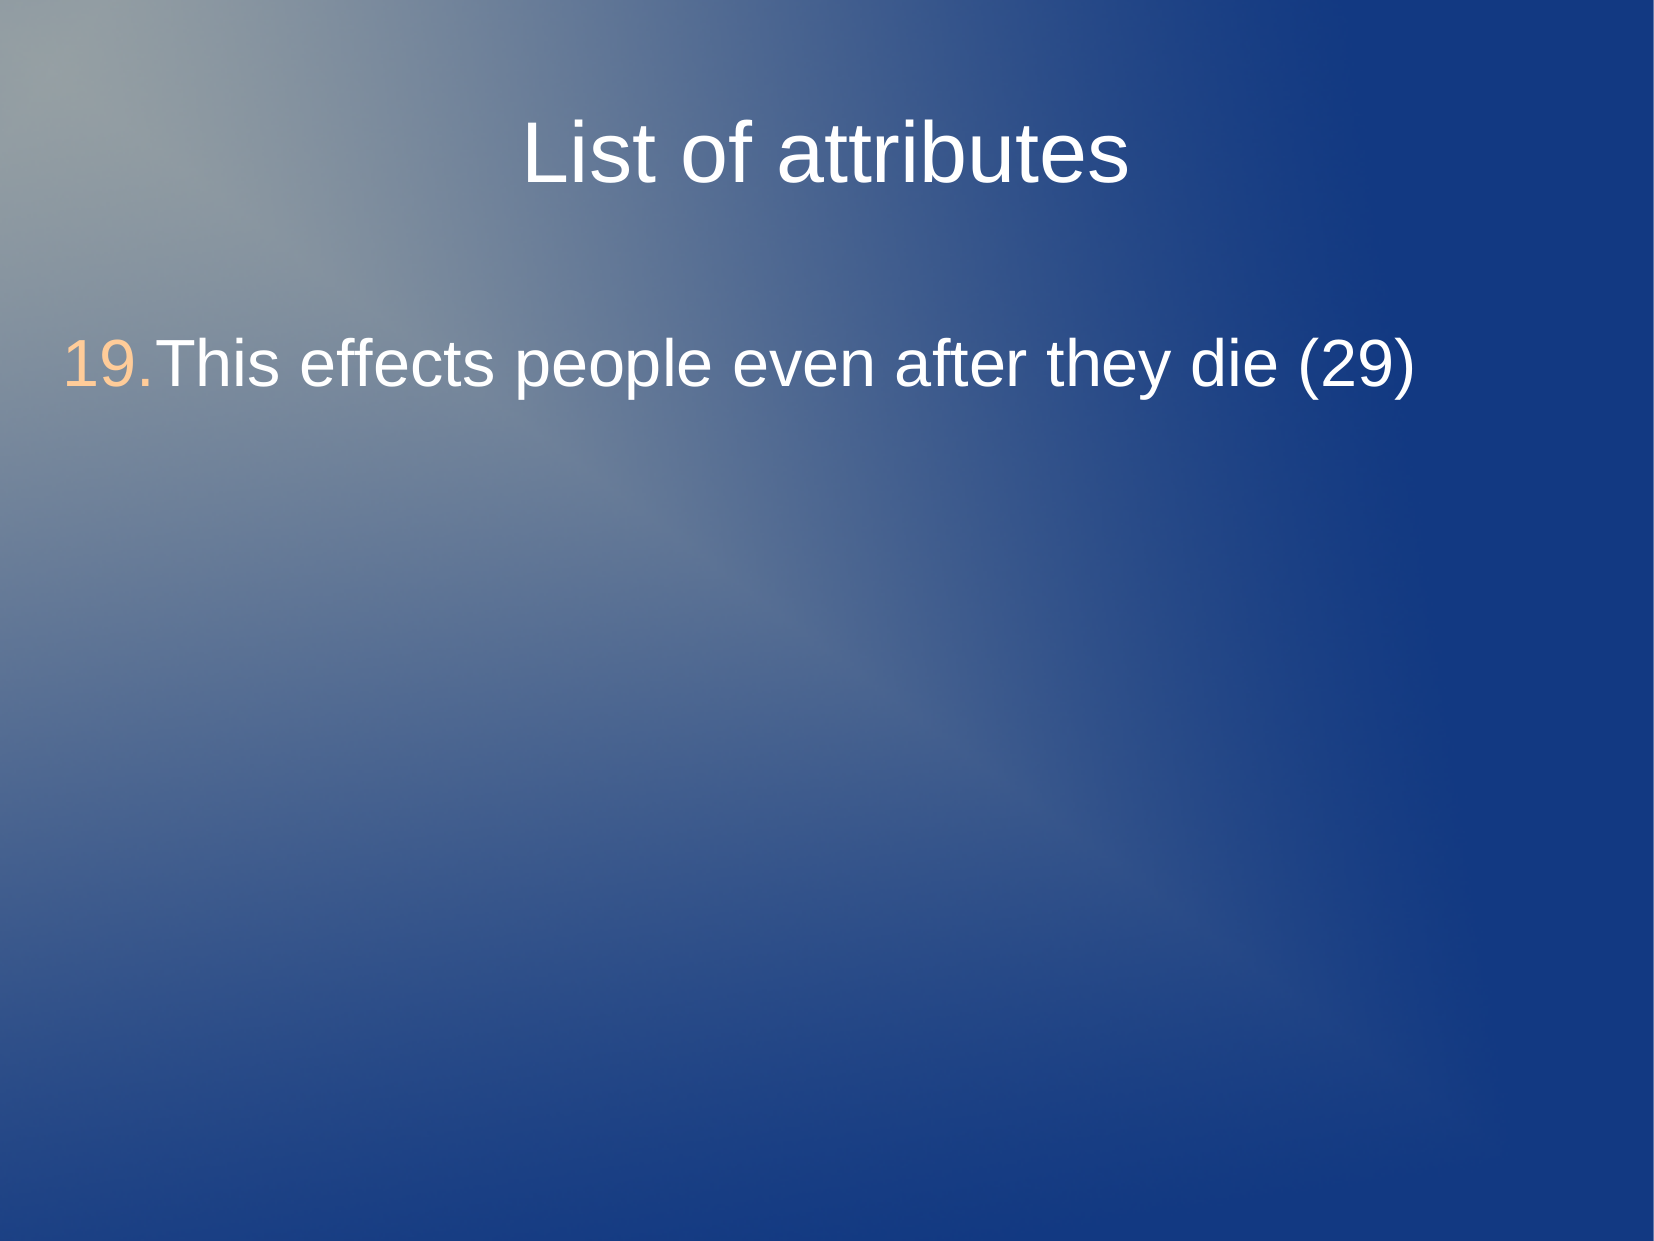

# List of attributes
This effects people even after they die (29)